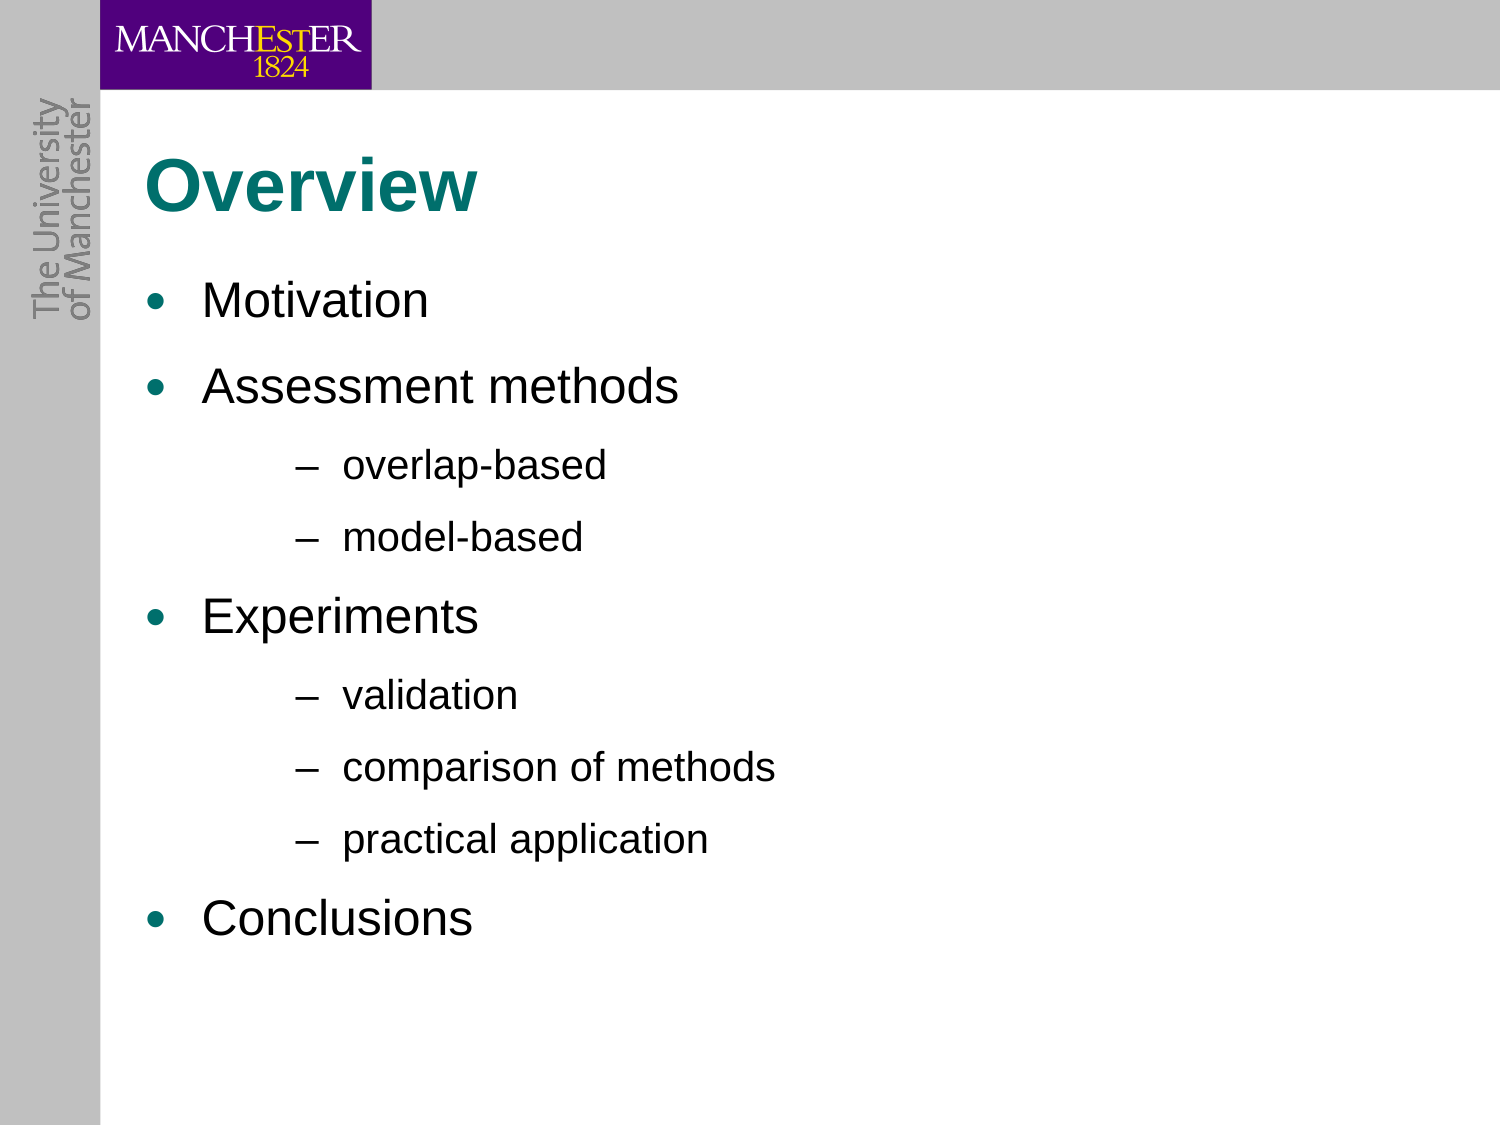

# Overview
Motivation
Assessment methods
overlap-based
model-based
Experiments
validation
comparison of methods
practical application
Conclusions